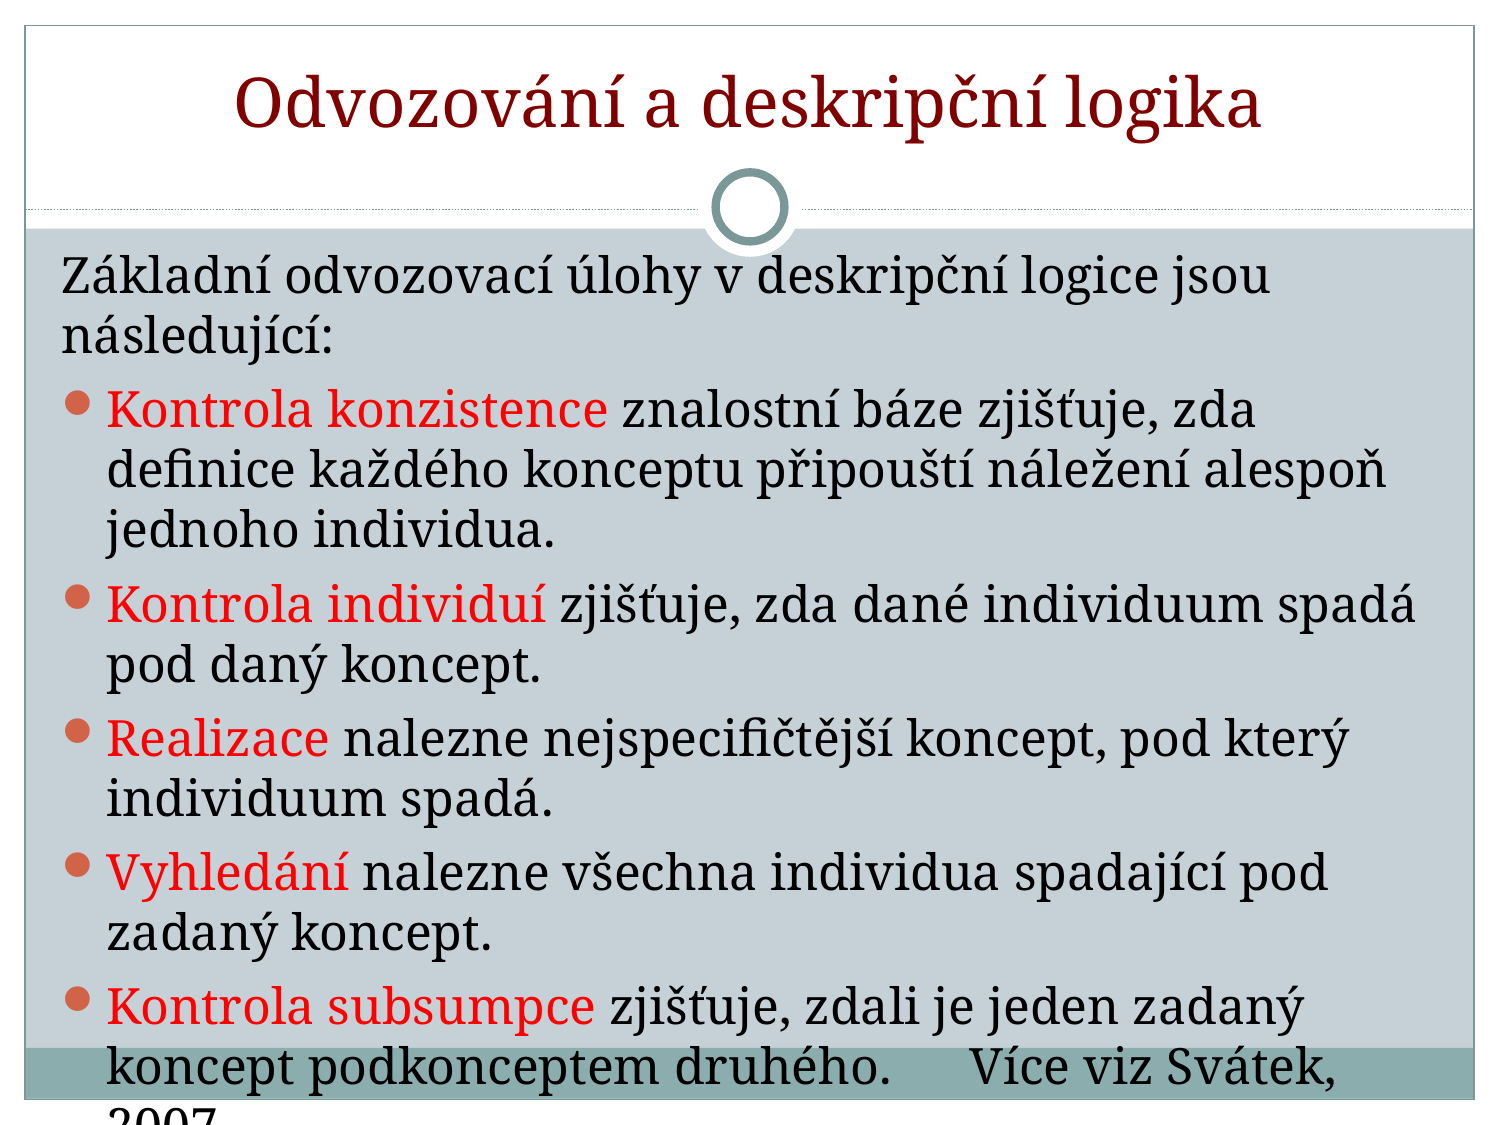

# Odvozování a deskripční logika
Základní odvozovací úlohy v deskripční logice jsou následující:
Kontrola konzistence znalostní báze zjišťuje, zda definice každého konceptu připouští náležení alespoň jednoho individua.
Kontrola individuí zjišťuje, zda dané individuum spadá pod daný koncept.
Realizace nalezne nejspecifičtější koncept, pod který individuum spadá.
Vyhledání nalezne všechna individua spadající pod zadaný koncept.
Kontrola subsumpce zjišťuje, zdali je jeden zadaný koncept podkonceptem druhého. Více viz Svátek, 2007